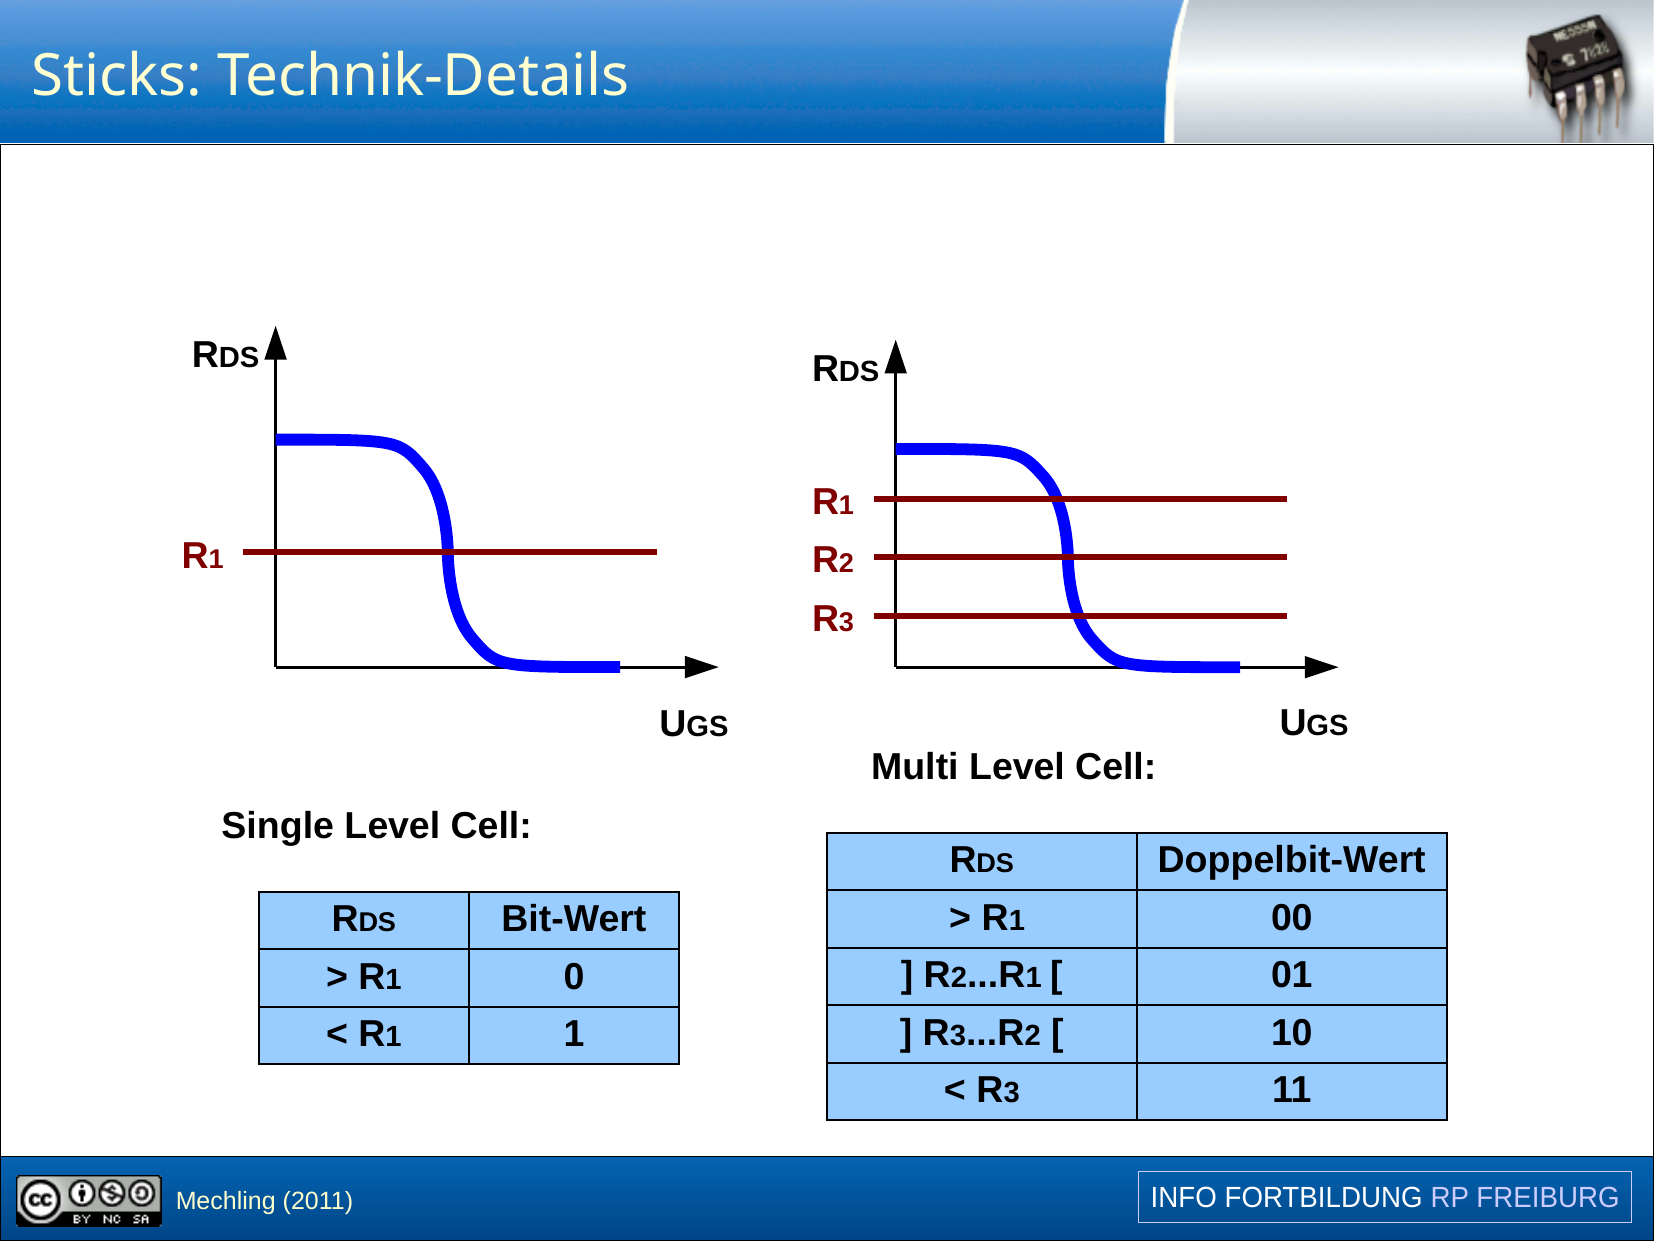

# Sticks: Technik-Details
RDS
UGS
RDS
UGS
R1
R2
R3
R1
Multi Level Cell:
| RDS | Doppelbit-Wert |
| --- | --- |
| > R1 | 00 |
| ] R2...R1 [ | 01 |
| ] R3...R2 [ | 10 |
| < R3 | 11 |
Single Level Cell:
| RDS | Bit-Wert |
| --- | --- |
| > R1 | 0 |
| < R1 | 1 |